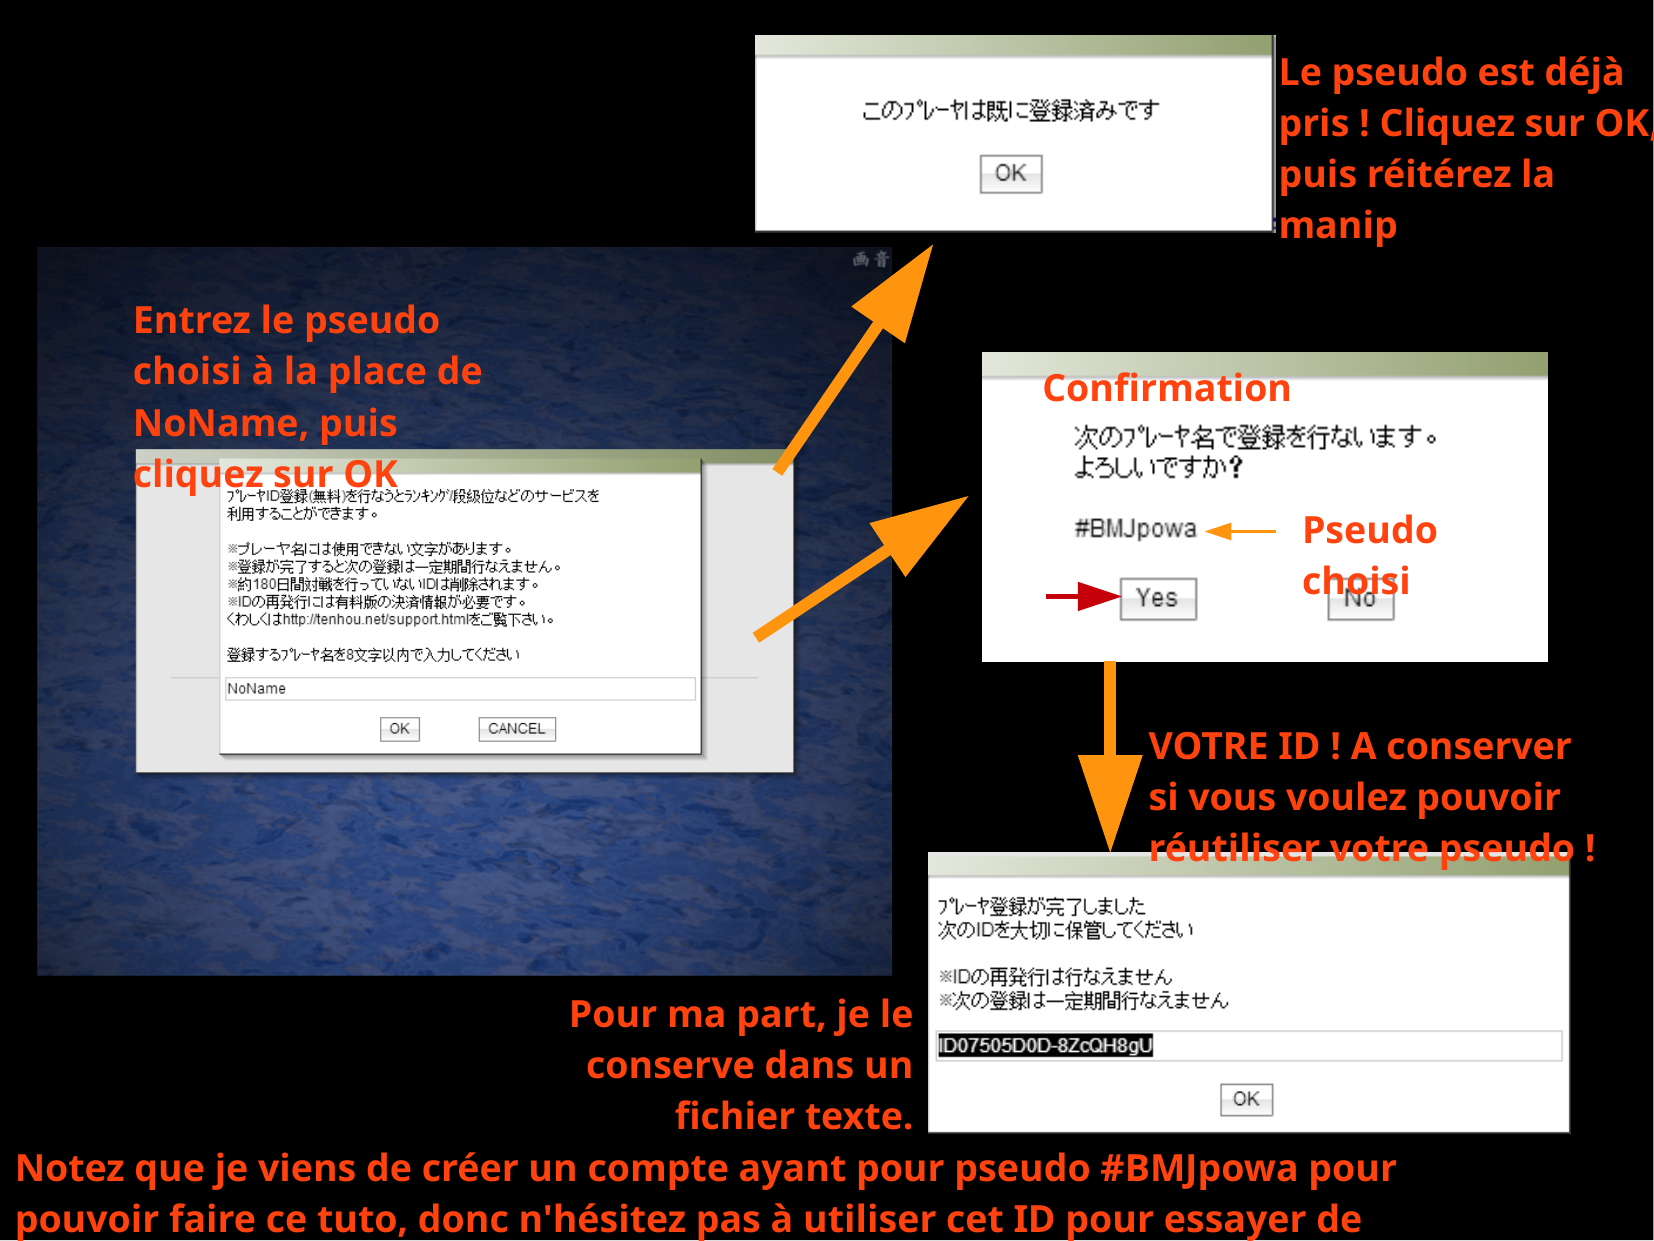

Le pseudo est déjà pris ! Cliquez sur OK, puis réitérez la manip
Entrez le pseudo choisi à la place de NoName, puis cliquez sur OK
Confirmation
Pseudo choisi
VOTRE ID ! A conserver si vous voulez pouvoir réutiliser votre pseudo !
Pour ma part, je le conserve dans un fichier texte.
Notez que je viens de créer un compte ayant pour pseudo #BMJpowa pour pouvoir faire ce tuto, donc n'hésitez pas à utiliser cet ID pour essayer de vous connecter.